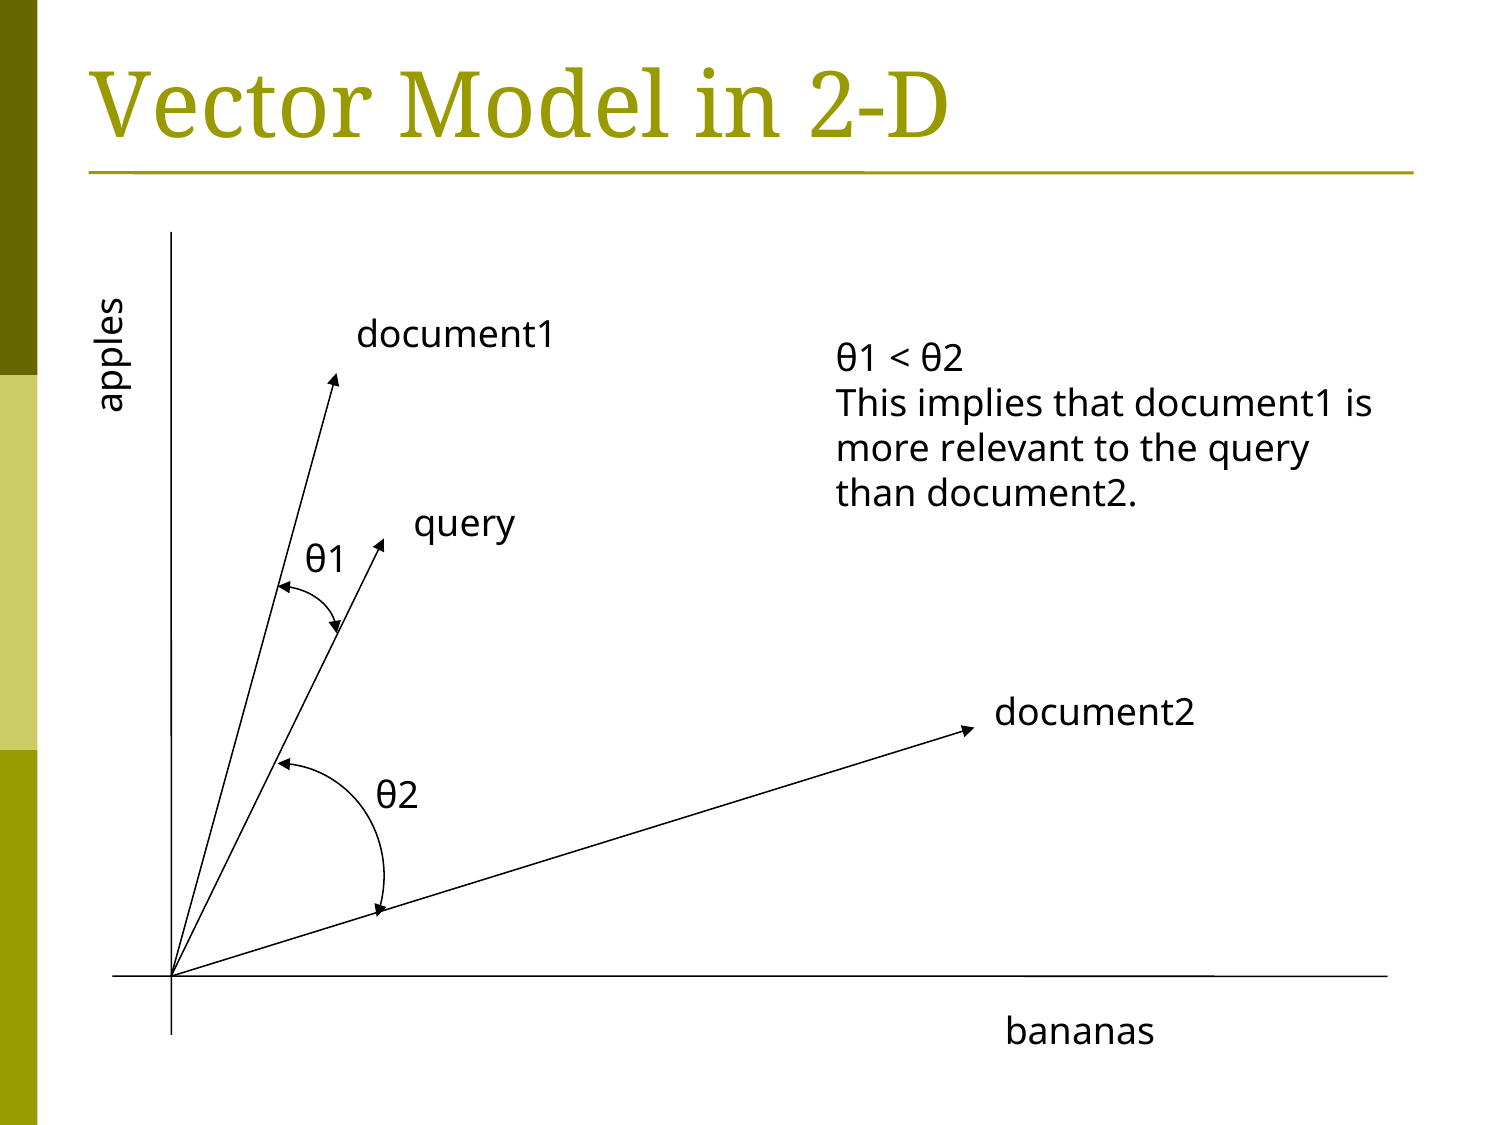

# Vector Model in 2-D
document1
apples
θ1 < θ2
This implies that document1 is more relevant to the query than document2.
query
θ1
document2
θ2
bananas